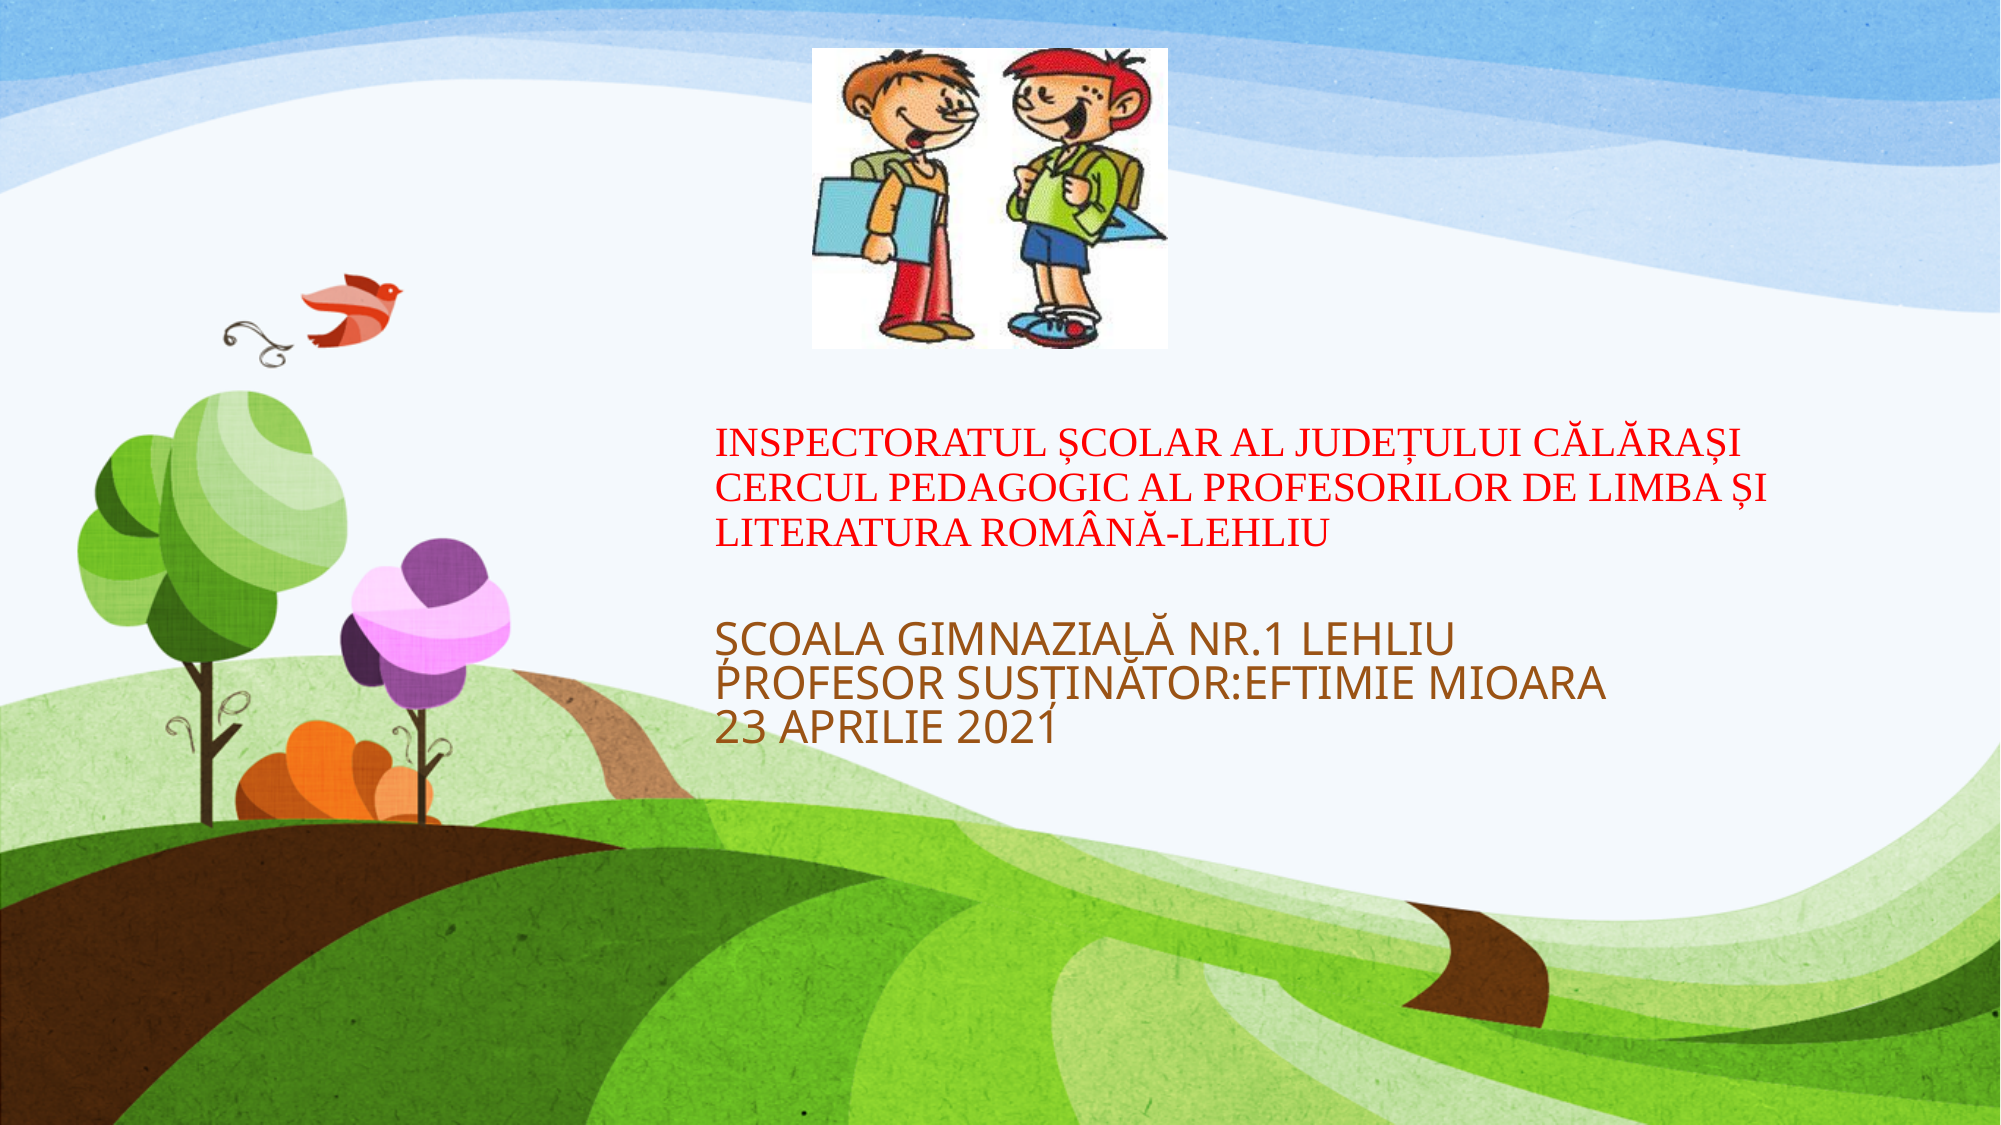

# INSPECTORATUL ȘCOLAR AL JUDEȚULUI CĂLĂRAȘI CERCUL PEDAGOGIC AL PROFESORILOR DE LIMBA ȘI LITERATURA ROMÂNĂ-LEHLIU
ȘCOALA GIMNAZIALĂ NR.1 LEHLIU
PROFESOR SUSȚINĂTOR:EFTIMIE MIOARA
23 APRILIE 2021